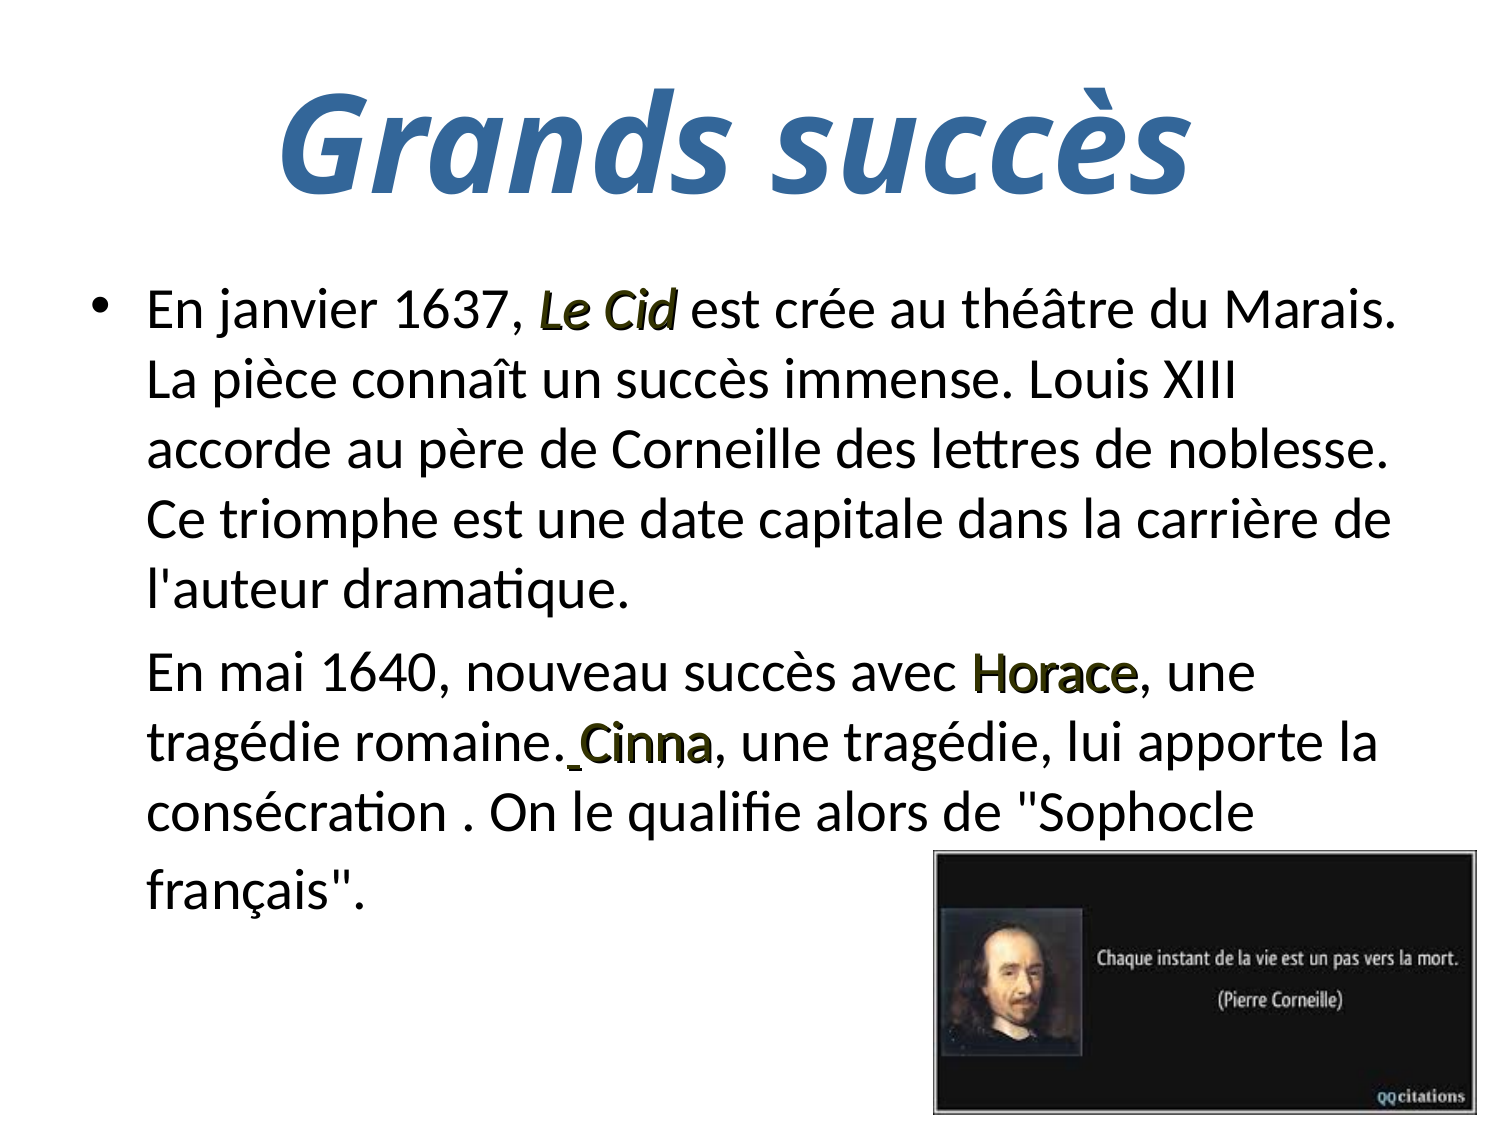

# Grands succès
En janvier 1637, Le Cid est crée au théâtre du Marais. La pièce connaît un succès immense. Louis XIII accorde au père de Corneille des lettres de noblesse. Ce triomphe est une date capitale dans la carrière de l'auteur dramatique.
En mai 1640, nouveau succès avec Horace, une tragédie romaine. Cinna, une tragédie, lui apporte la consécration . On le qualifie alors de "Sophocle français".